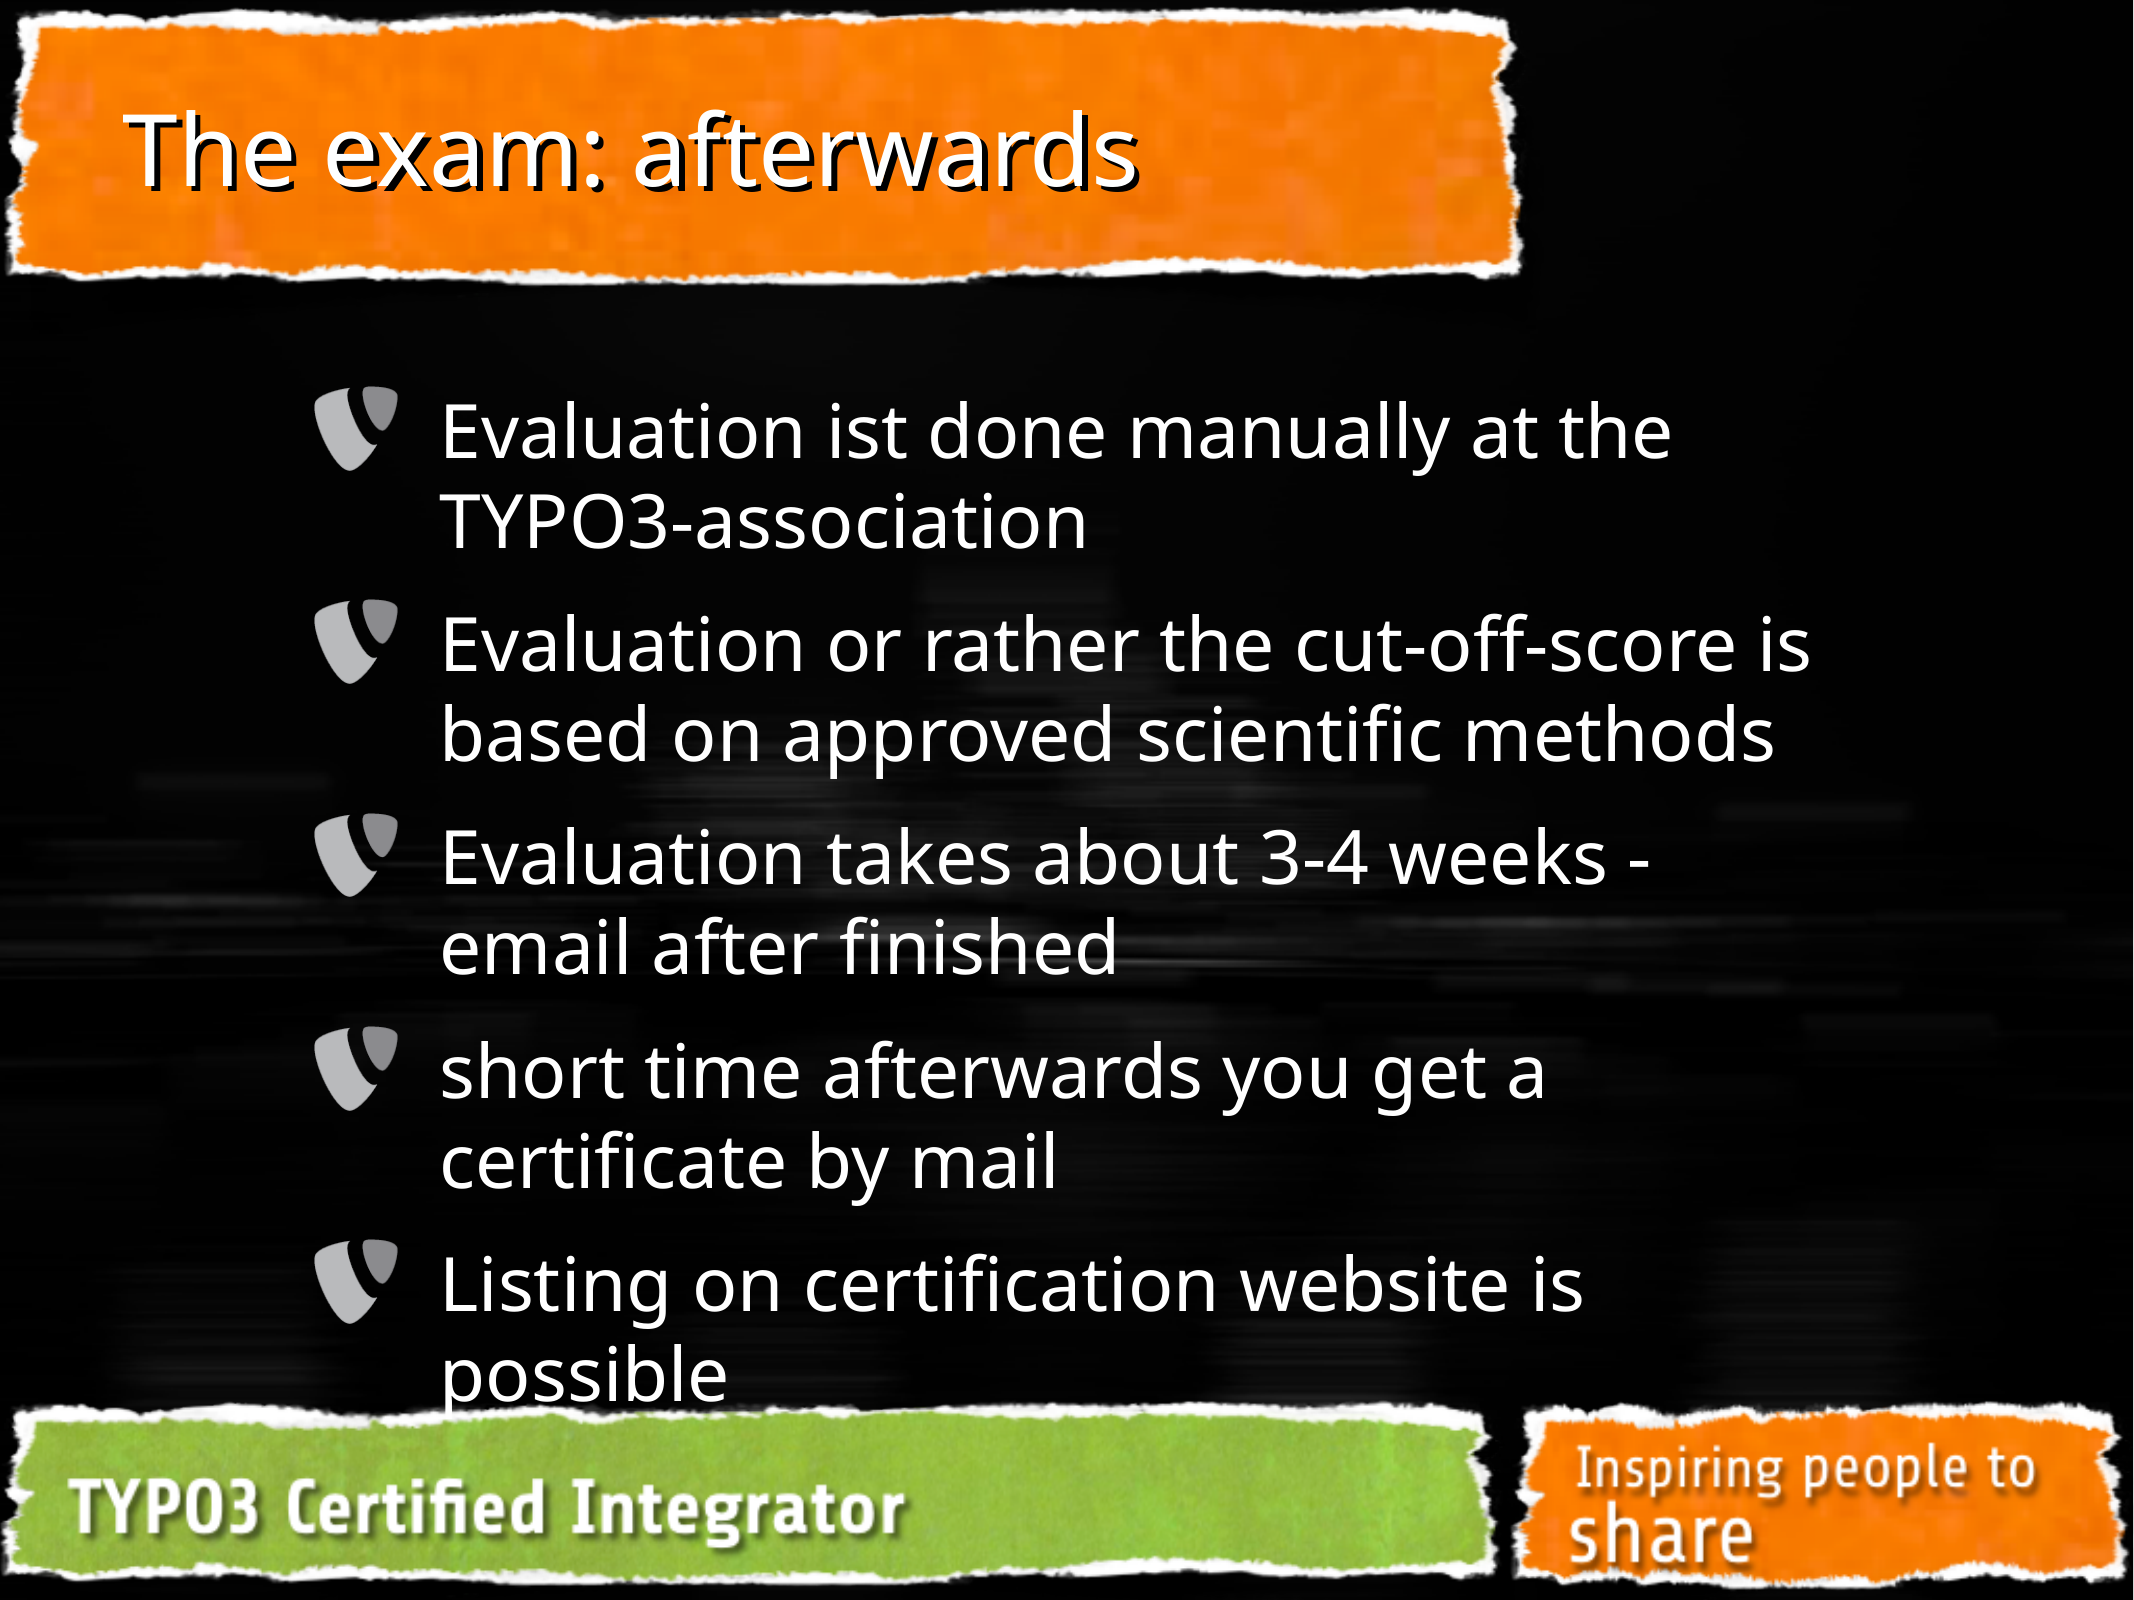

# The exam: afterwards
Evaluation ist done manually at the
TYPO3-association
Evaluation or rather the cut-off-score is
based on approved scientific methods
Evaluation takes about 3-4 weeks -
email after finished
short time afterwards you get a
certificate by mail
Listing on certification website is possible